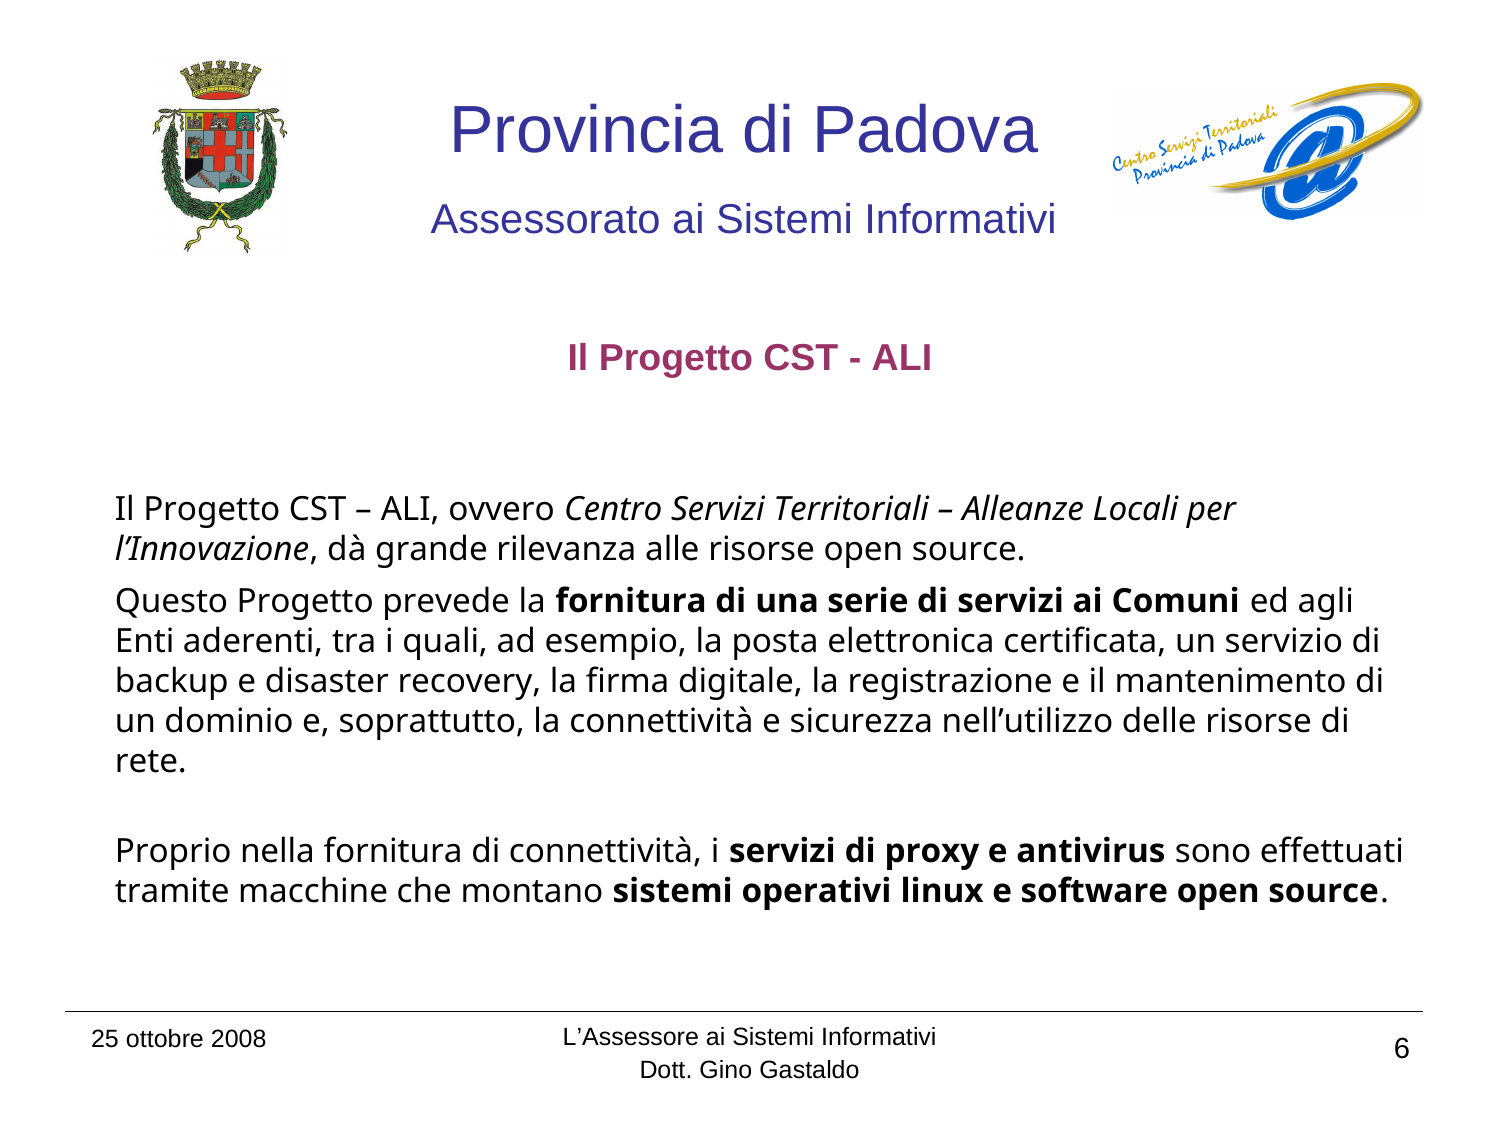

Il Progetto CST - ALI
Il Progetto CST – ALI, ovvero Centro Servizi Territoriali – Alleanze Locali per l’Innovazione, dà grande rilevanza alle risorse open source.
Questo Progetto prevede la fornitura di una serie di servizi ai Comuni ed agli Enti aderenti, tra i quali, ad esempio, la posta elettronica certificata, un servizio di backup e disaster recovery, la firma digitale, la registrazione e il mantenimento di un dominio e, soprattutto, la connettività e sicurezza nell’utilizzo delle risorse di rete.
Proprio nella fornitura di connettività, i servizi di proxy e antivirus sono effettuati tramite macchine che montano sistemi operativi linux e software open source.
6